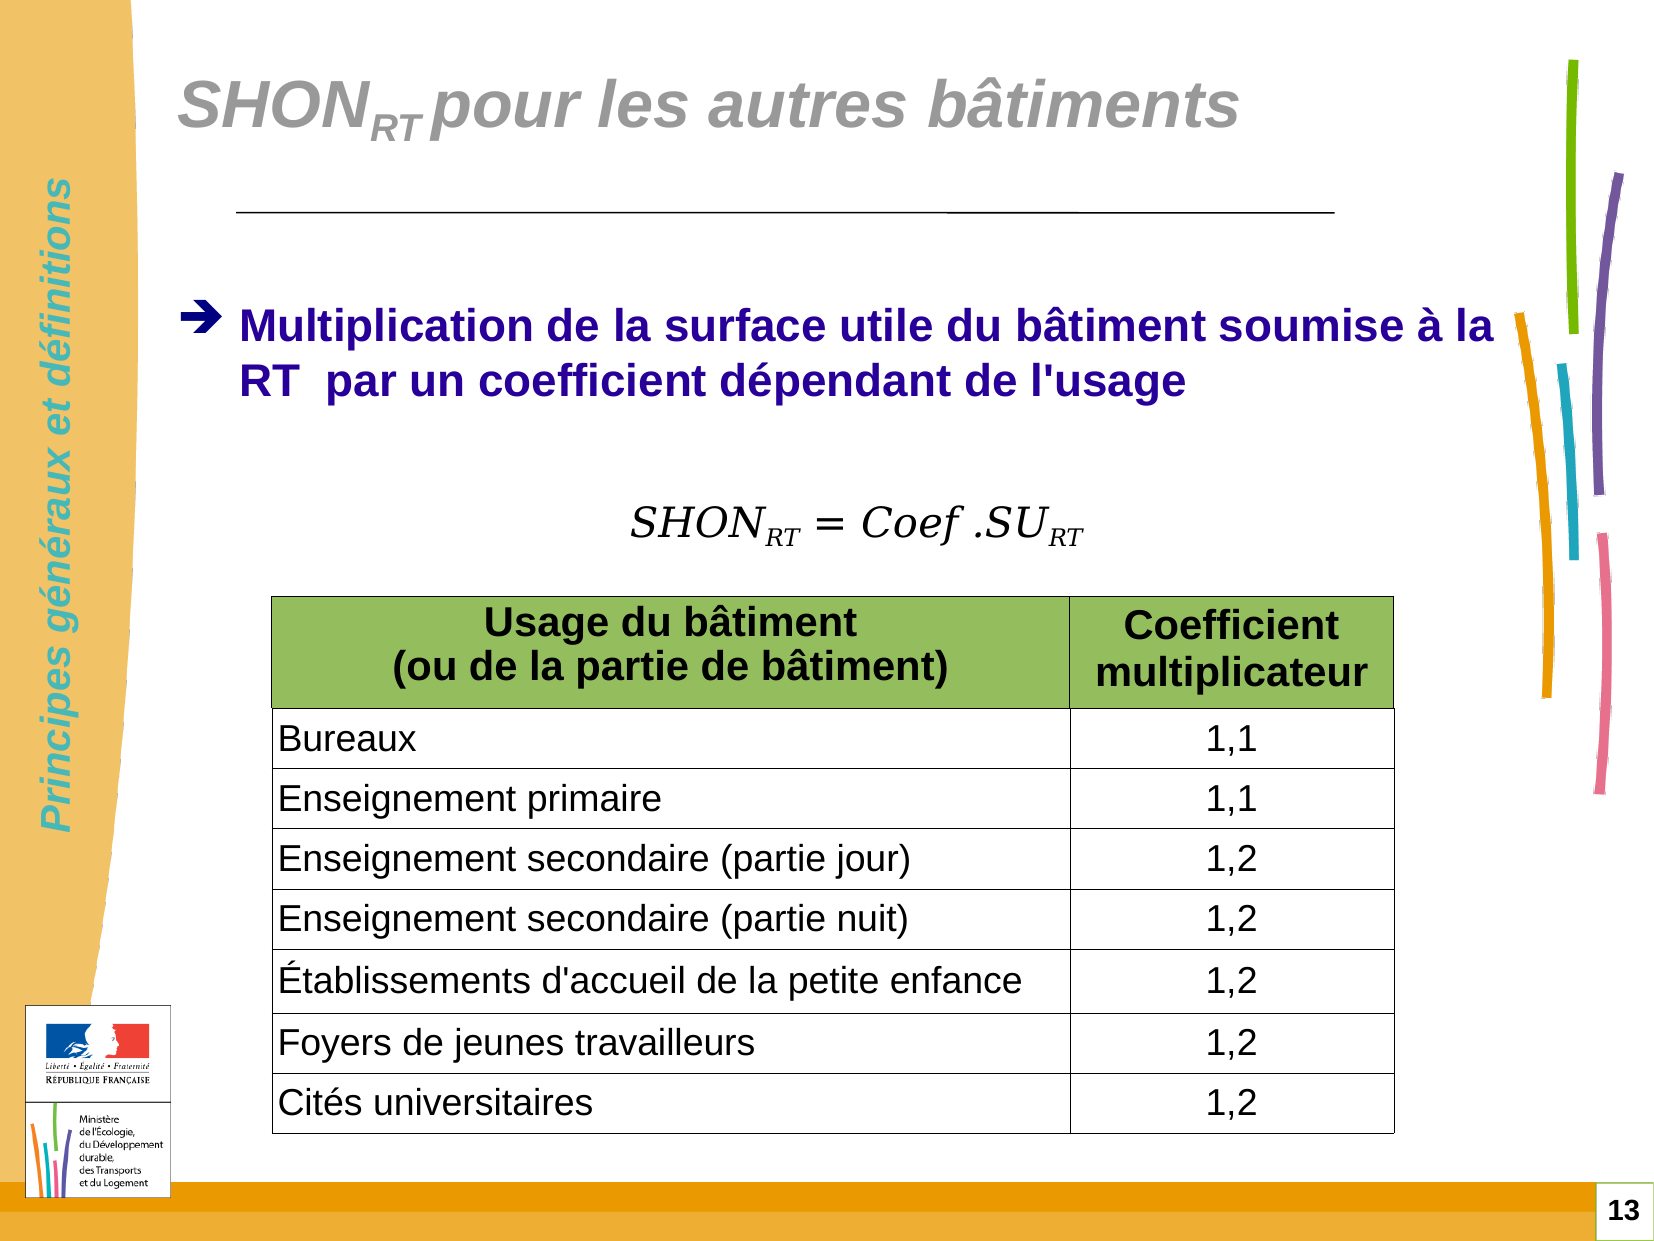

SHONRT pour les autres bâtiments
# Multiplication de la surface utile du bâtiment soumise à la RT par un coefficient dépendant de l'usage
SHONRT = Coef .SURT
Principes généraux et définitions
| | |
| --- | --- |
| | |
| | |
| | |
| | |
| | |
| Usage du bâtiment (ou de la partie de bâtiment) | Coefficient multiplicateur |
| --- | --- |
| Bureaux | 1,1 |
| Enseignement primaire | 1,1 |
| Enseignement secondaire (partie jour) | 1,2 |
| Enseignement secondaire (partie nuit) | 1,2 |
| Établissements d'accueil de la petite enfance | 1,2 |
| Foyers de jeunes travailleurs | 1,2 |
| Cités universitaires | 1,2 |
13